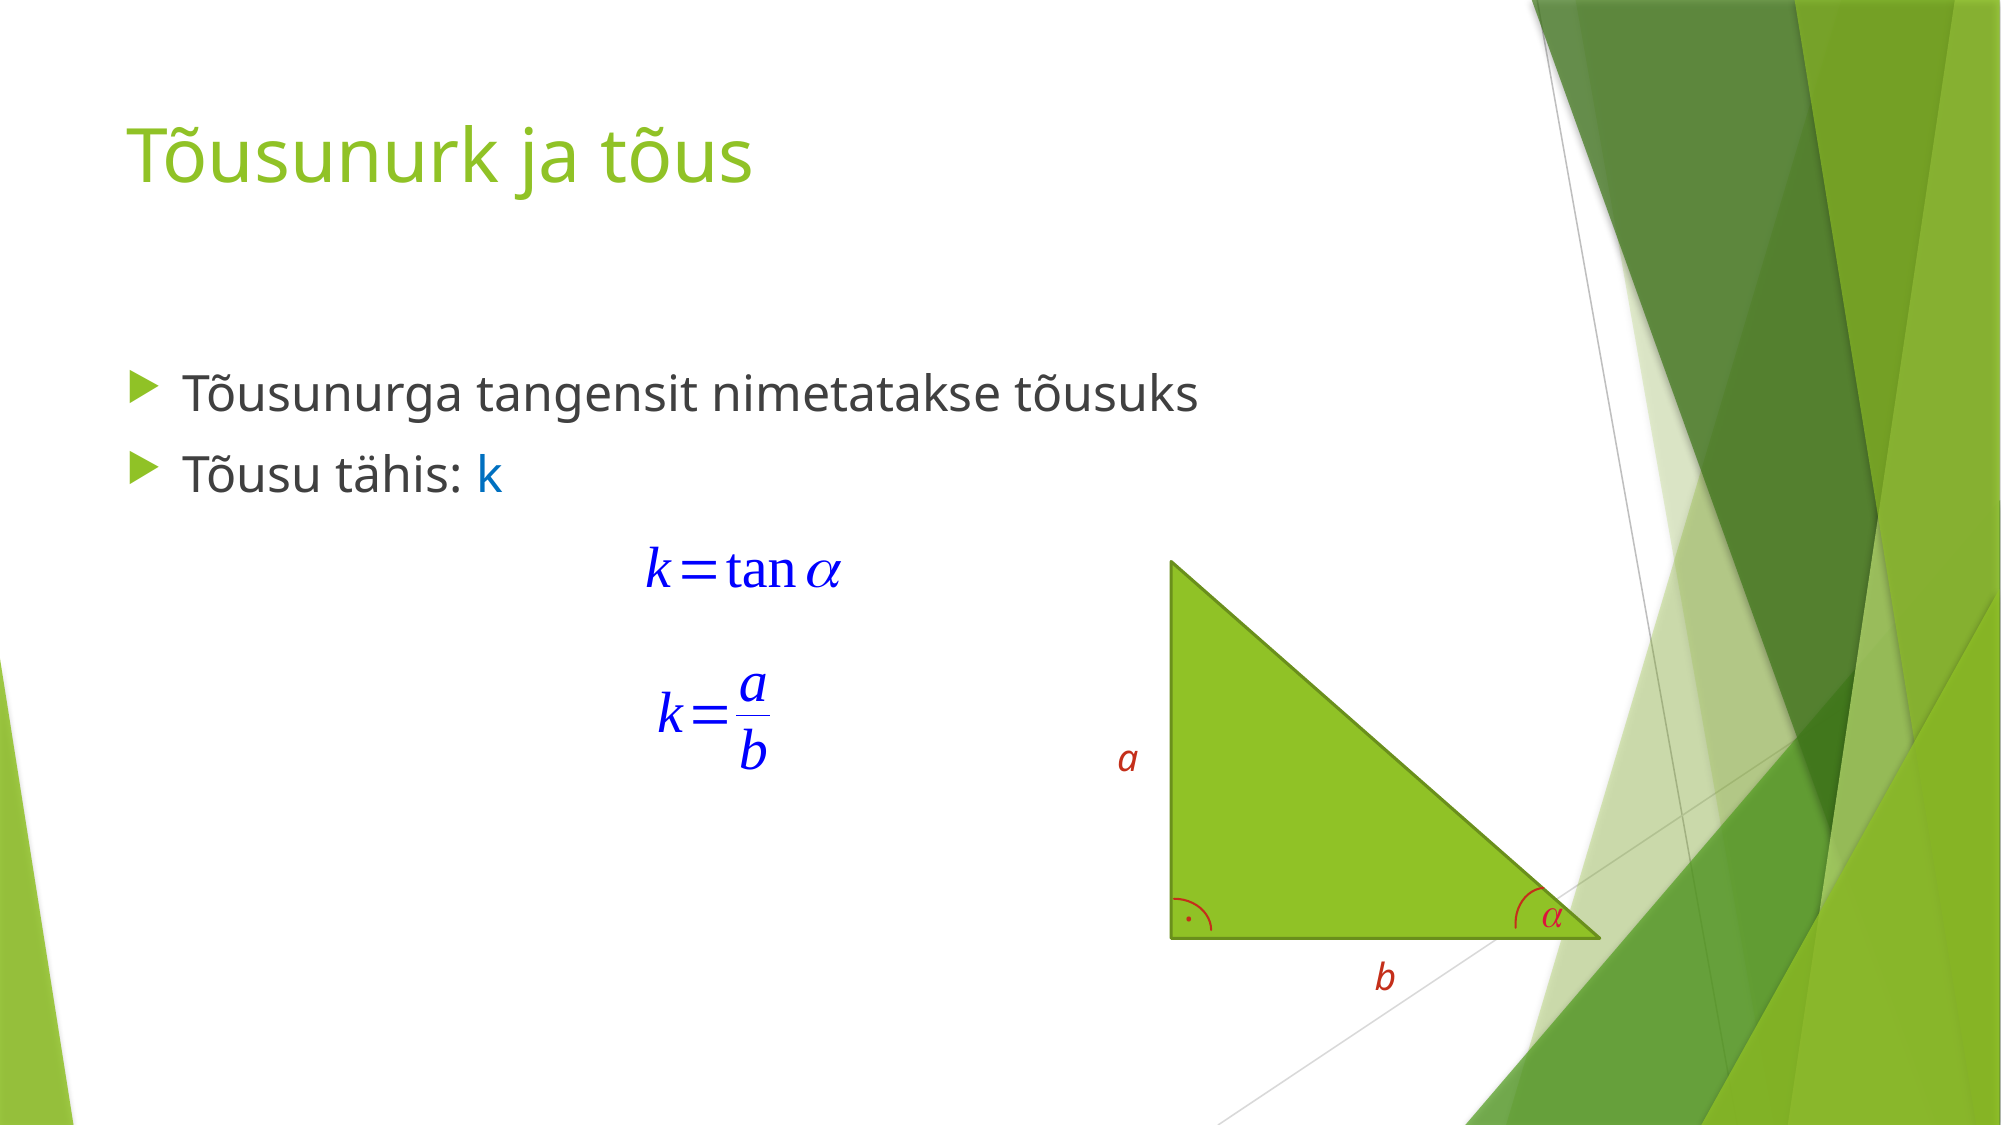

# Tõusunurk ja tõus
Tõusunurga tangensit nimetatakse tõusuks
Tõusu tähis: k
a
.
b